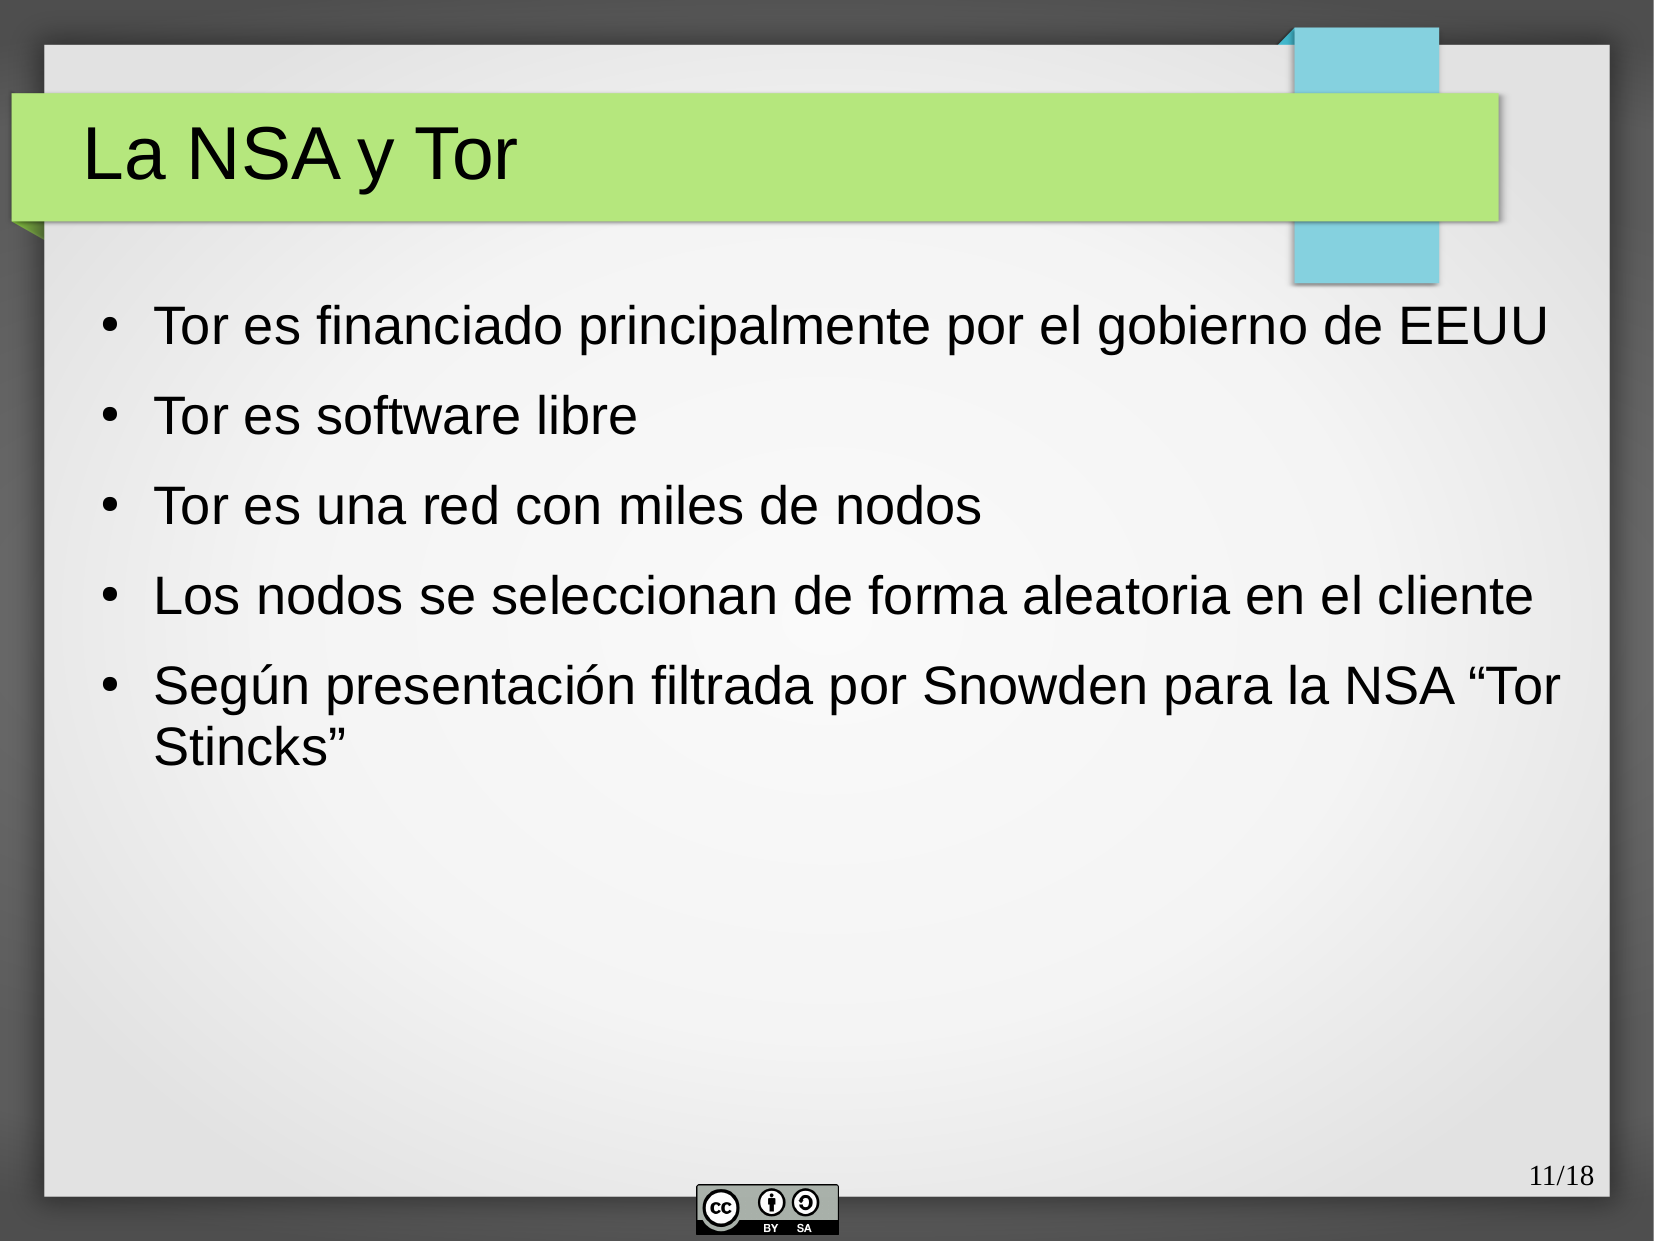

# La NSA y Tor
Tor es financiado principalmente por el gobierno de EEUU
Tor es software libre
Tor es una red con miles de nodos
Los nodos se seleccionan de forma aleatoria en el cliente
Según presentación filtrada por Snowden para la NSA “Tor Stincks”
11